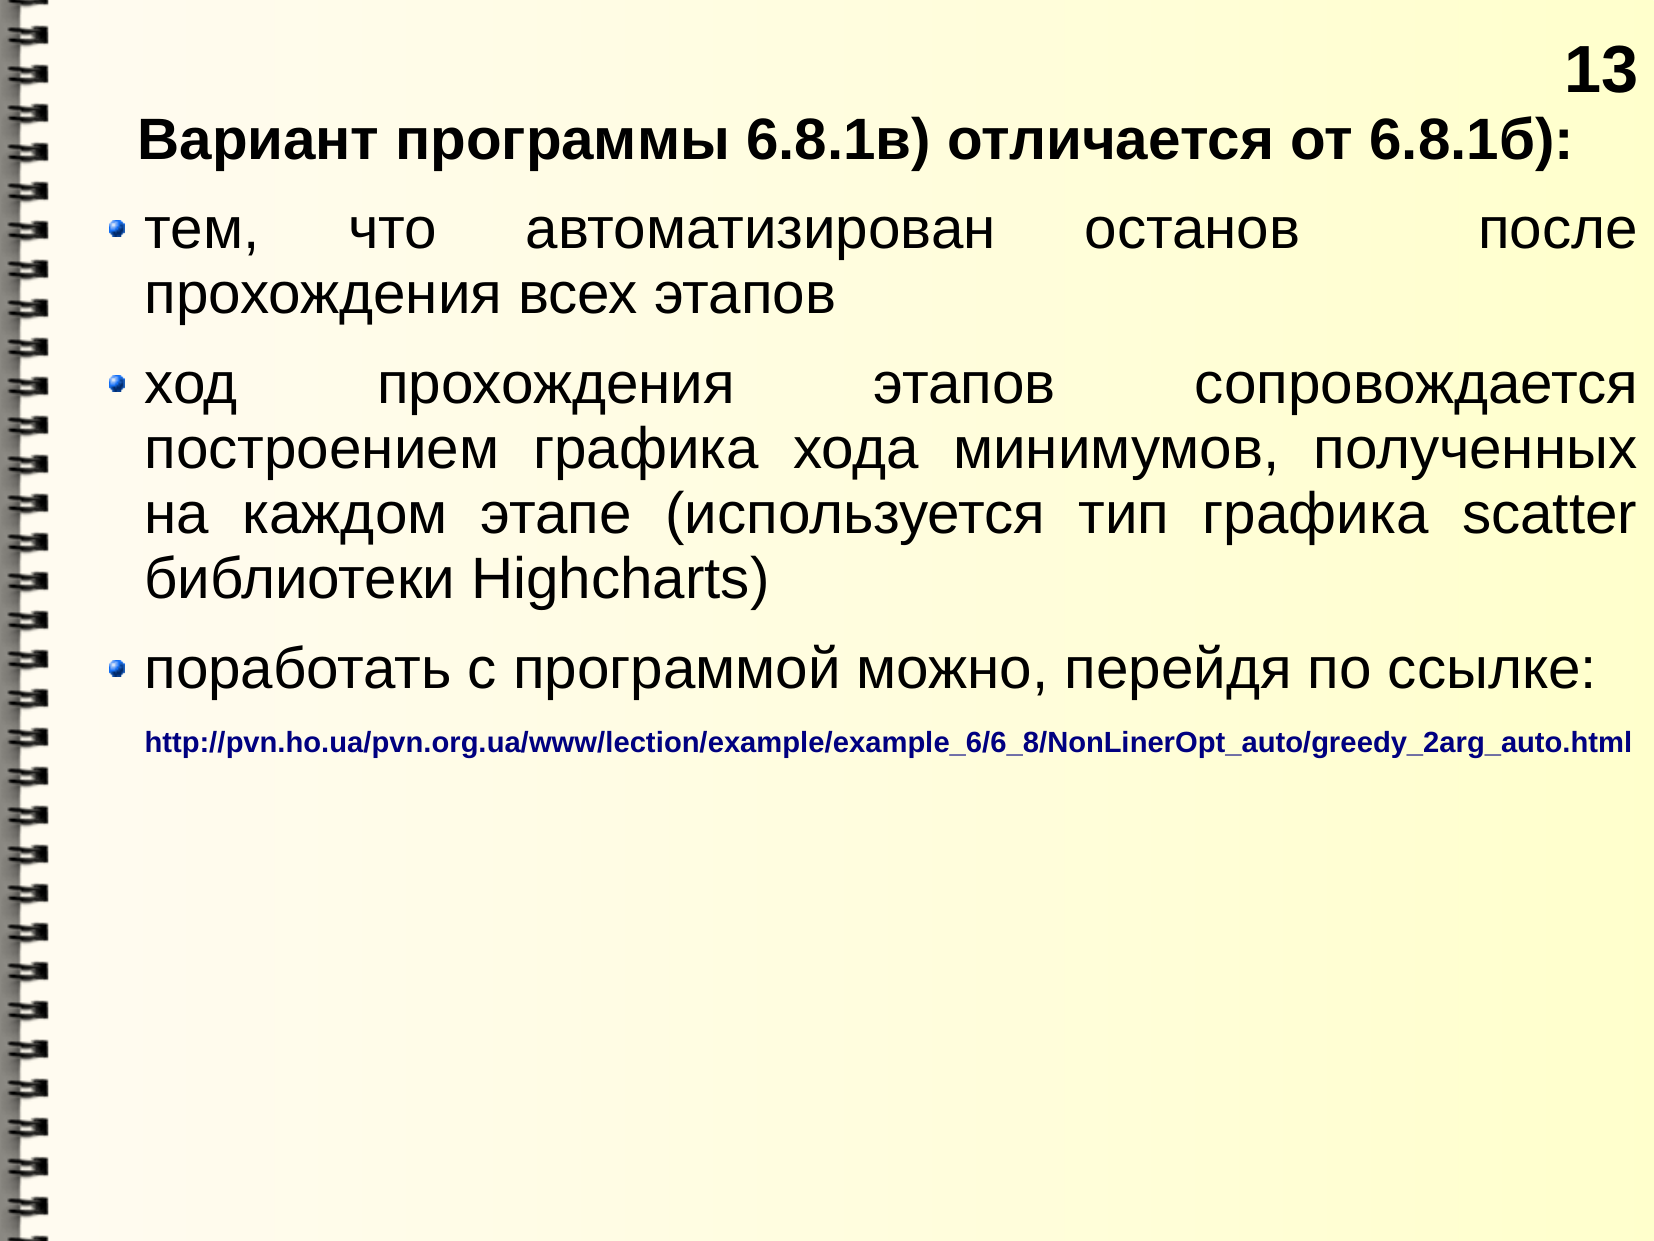

Вариант программы 6.8.1в) отличается от 6.8.1б):
тем, что автоматизирован останов после прохождения всех этапов
ход прохождения этапов сопровождается построением графика хода минимумов, полученных на каждом этапе (используется тип графика scatter библиотеки Highcharts)
поработать с программой можно, перейдя по ссылке:
http://pvn.ho.ua/pvn.org.ua/www/lection/example/example_6/6_8/NonLinerOpt_auto/greedy_2arg_auto.html